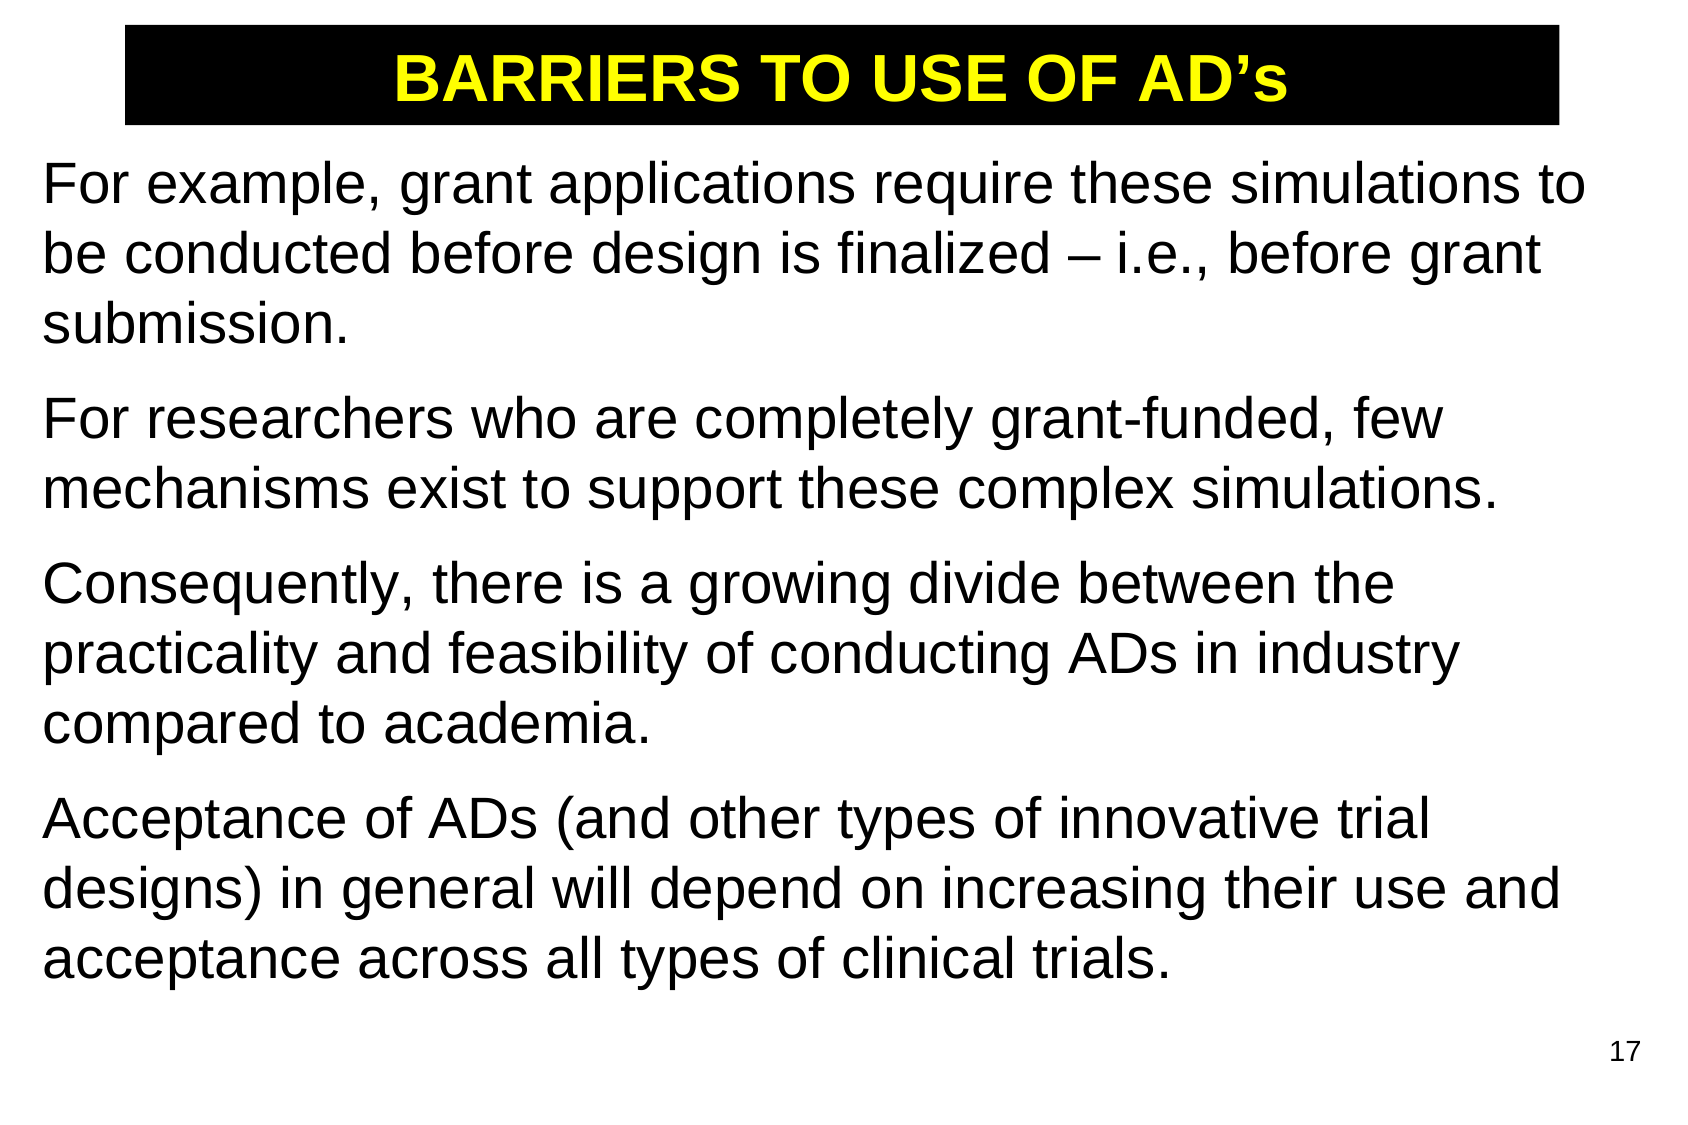

# BARRIERS TO USE OF AD’s
For example, grant applications require these simulations to be conducted before design is finalized – i.e., before grant submission.
For researchers who are completely grant-funded, few mechanisms exist to support these complex simulations.
Consequently, there is a growing divide between the practicality and feasibility of conducting ADs in industry compared to academia.
Acceptance of ADs (and other types of innovative trial designs) in general will depend on increasing their use and acceptance across all types of clinical trials.
16